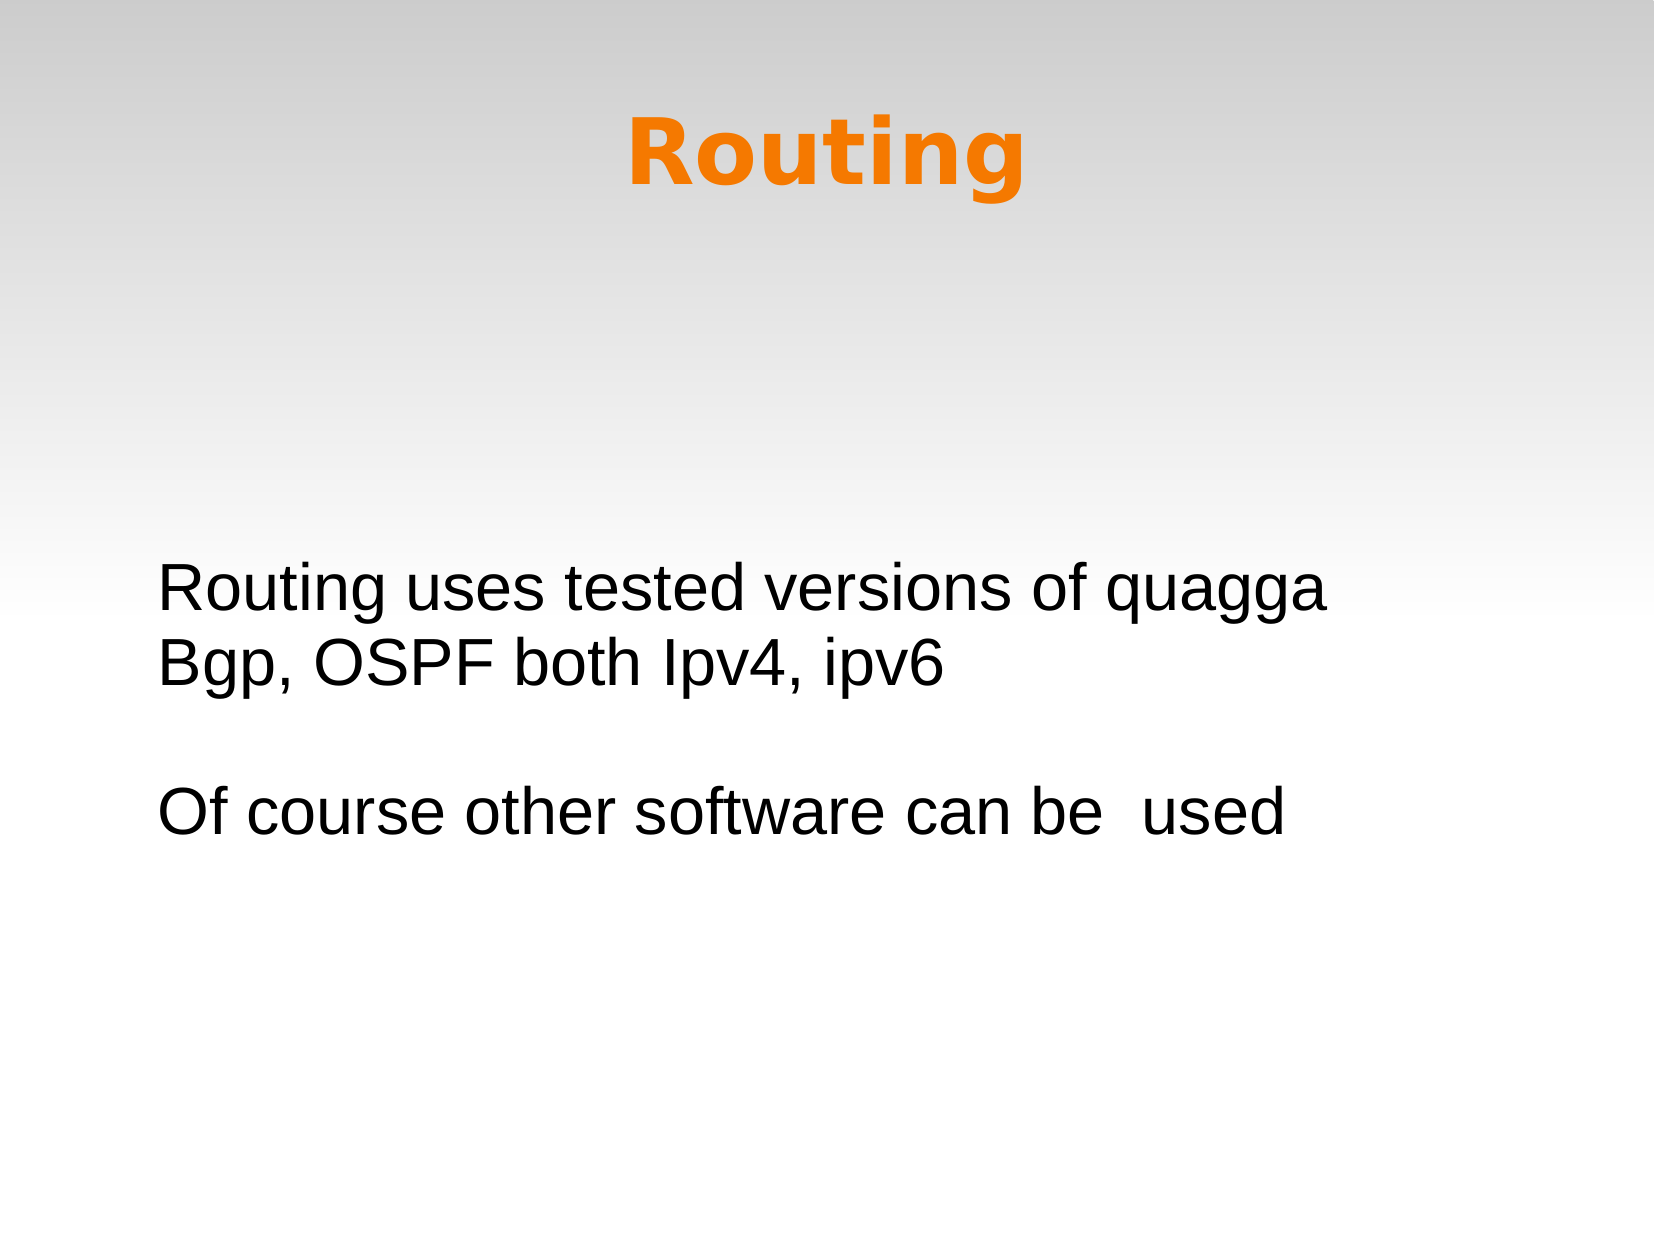

# Routing
	Routing uses tested versions of quagga
	Bgp, OSPF both Ipv4, ipv6
	Of course other software can be used